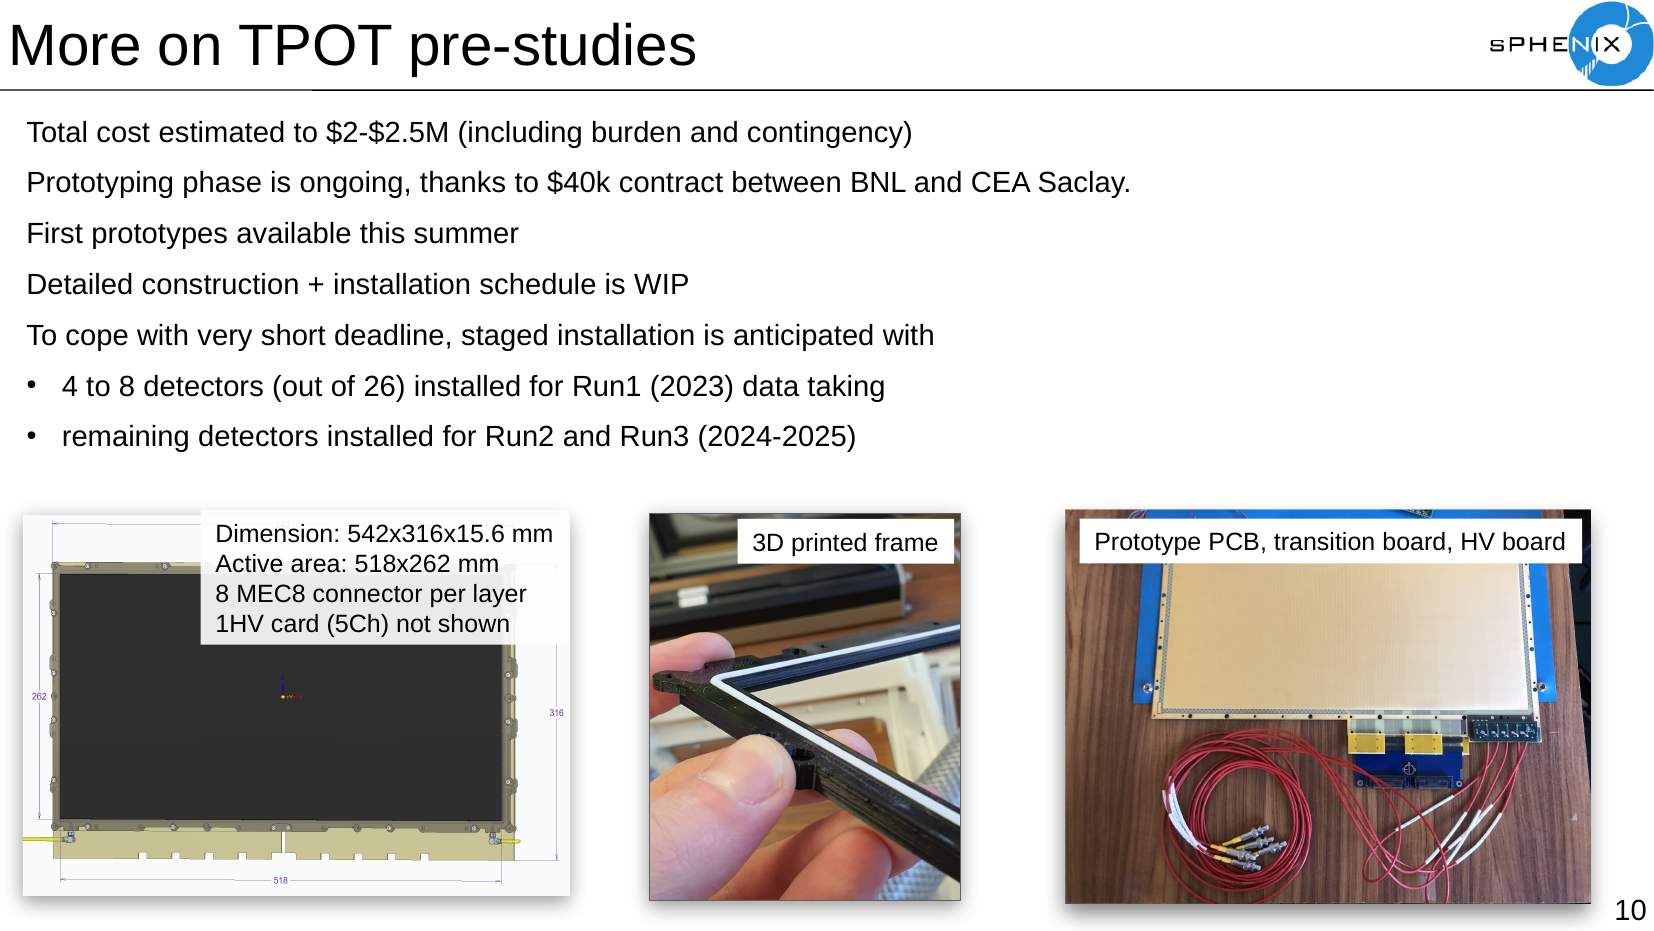

# More on TPOT pre-studies
Total cost estimated to $2-$2.5M (including burden and contingency)
Prototyping phase is ongoing, thanks to $40k contract between BNL and CEA Saclay.
First prototypes available this summer
Detailed construction + installation schedule is WIP
To cope with very short deadline, staged installation is anticipated with
4 to 8 detectors (out of 26) installed for Run1 (2023) data taking
remaining detectors installed for Run2 and Run3 (2024-2025)
Dimension: 542x316x15.6 mm
Active area: 518x262 mm
8 MEC8 connector per layer
1HV card (5Ch) not shown
Prototype PCB, transition board, HV board
3D printed frame